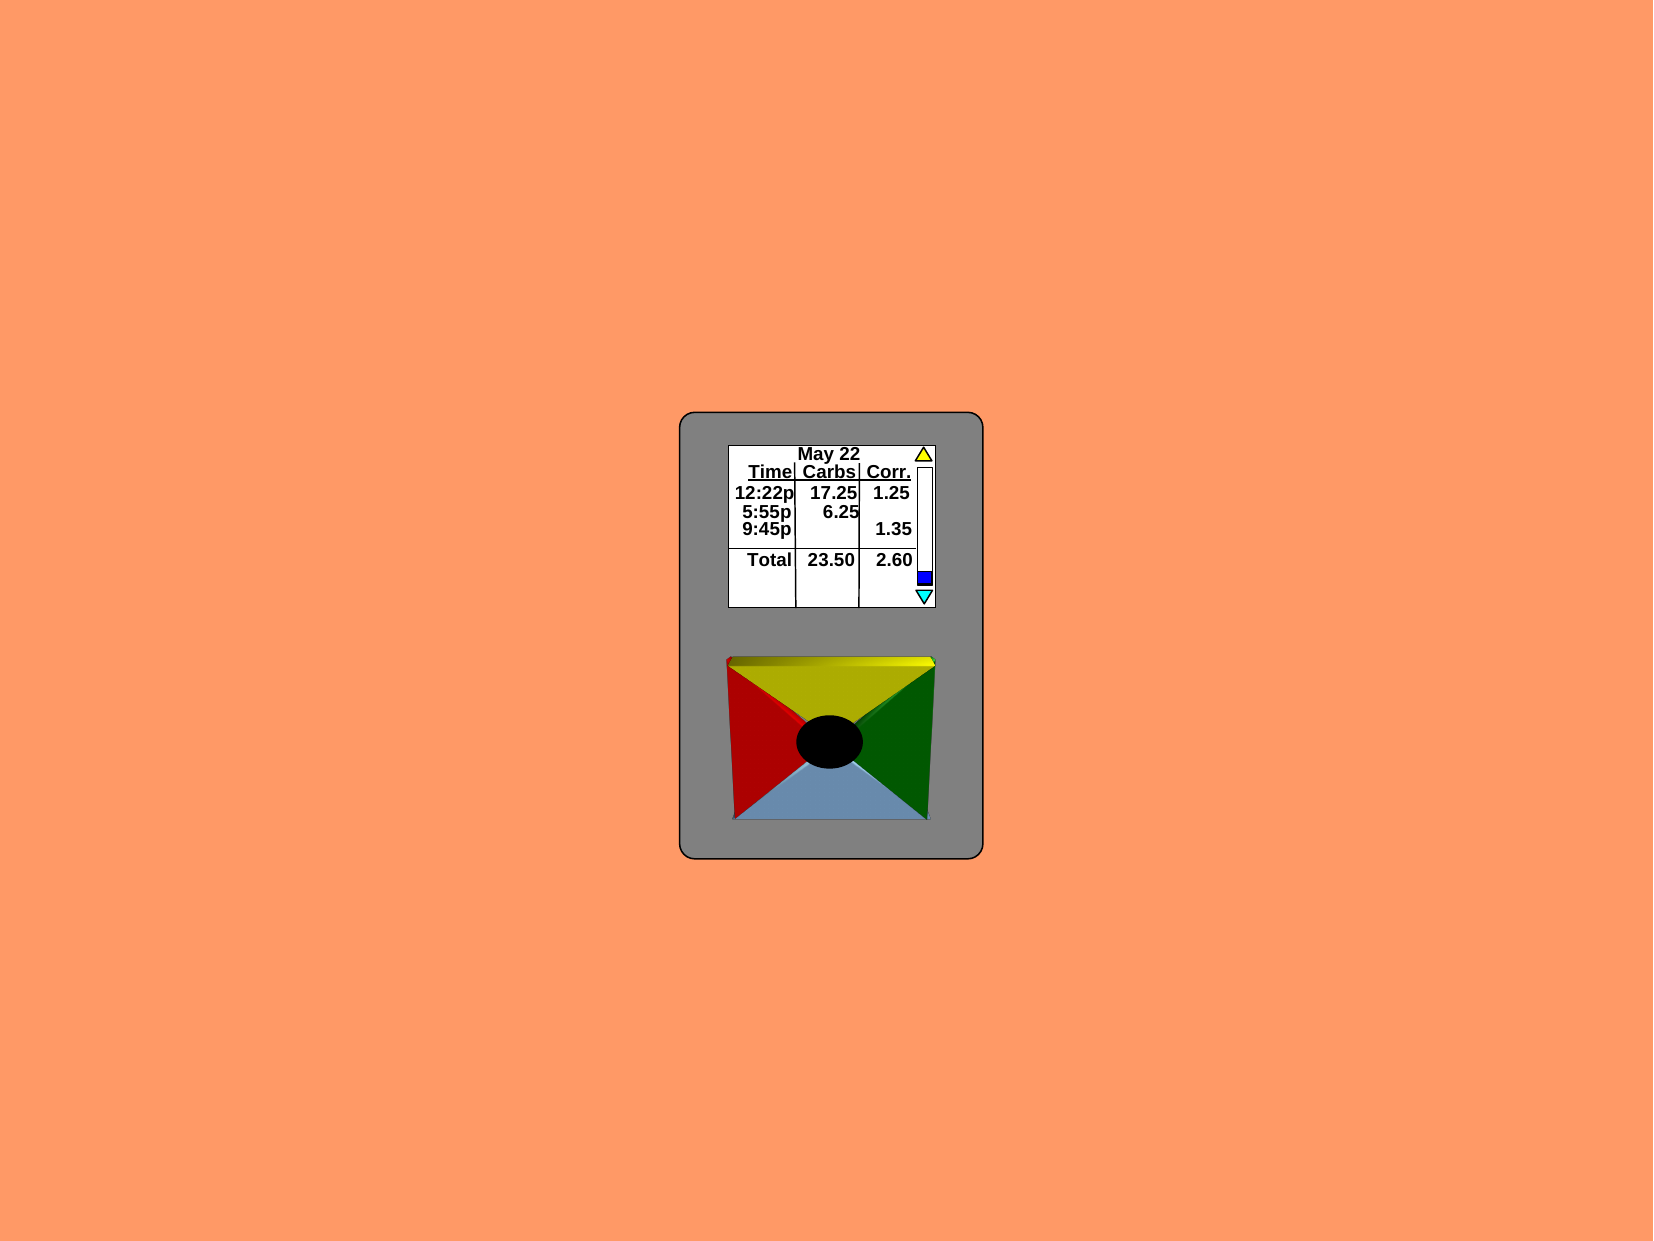

May 22
Time Carbs Corr.
 12:22p 17.25 1.25
 5:55p 6.25
 9:45p 1.35
Total 23.50 2.60